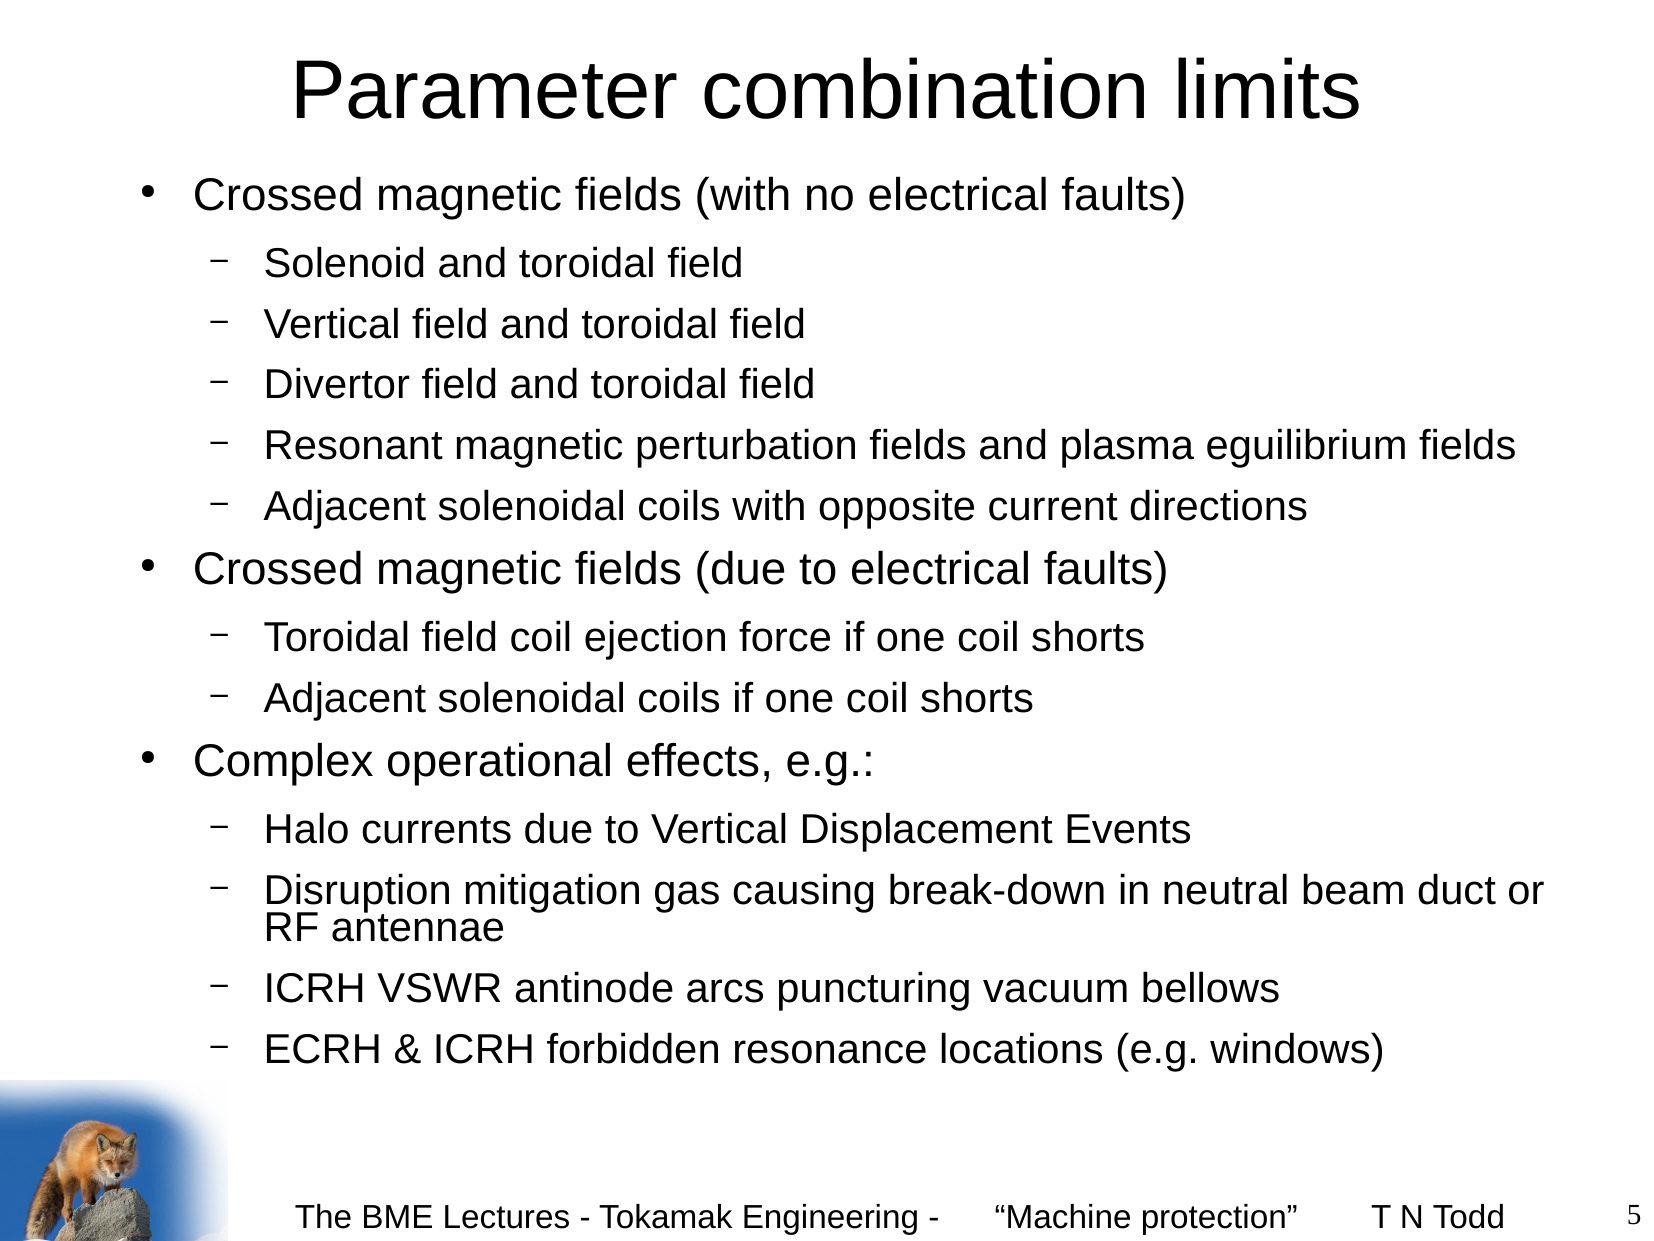

# Parameter combination limits
Crossed magnetic fields (with no electrical faults)
Solenoid and toroidal field
Vertical field and toroidal field
Divertor field and toroidal field
Resonant magnetic perturbation fields and plasma eguilibrium fields
Adjacent solenoidal coils with opposite current directions
Crossed magnetic fields (due to electrical faults)
Toroidal field coil ejection force if one coil shorts
Adjacent solenoidal coils if one coil shorts
Complex operational effects, e.g.:
Halo currents due to Vertical Displacement Events
Disruption mitigation gas causing break-down in neutral beam duct or RF antennae
ICRH VSWR antinode arcs puncturing vacuum bellows
ECRH & ICRH forbidden resonance locations (e.g. windows)
5